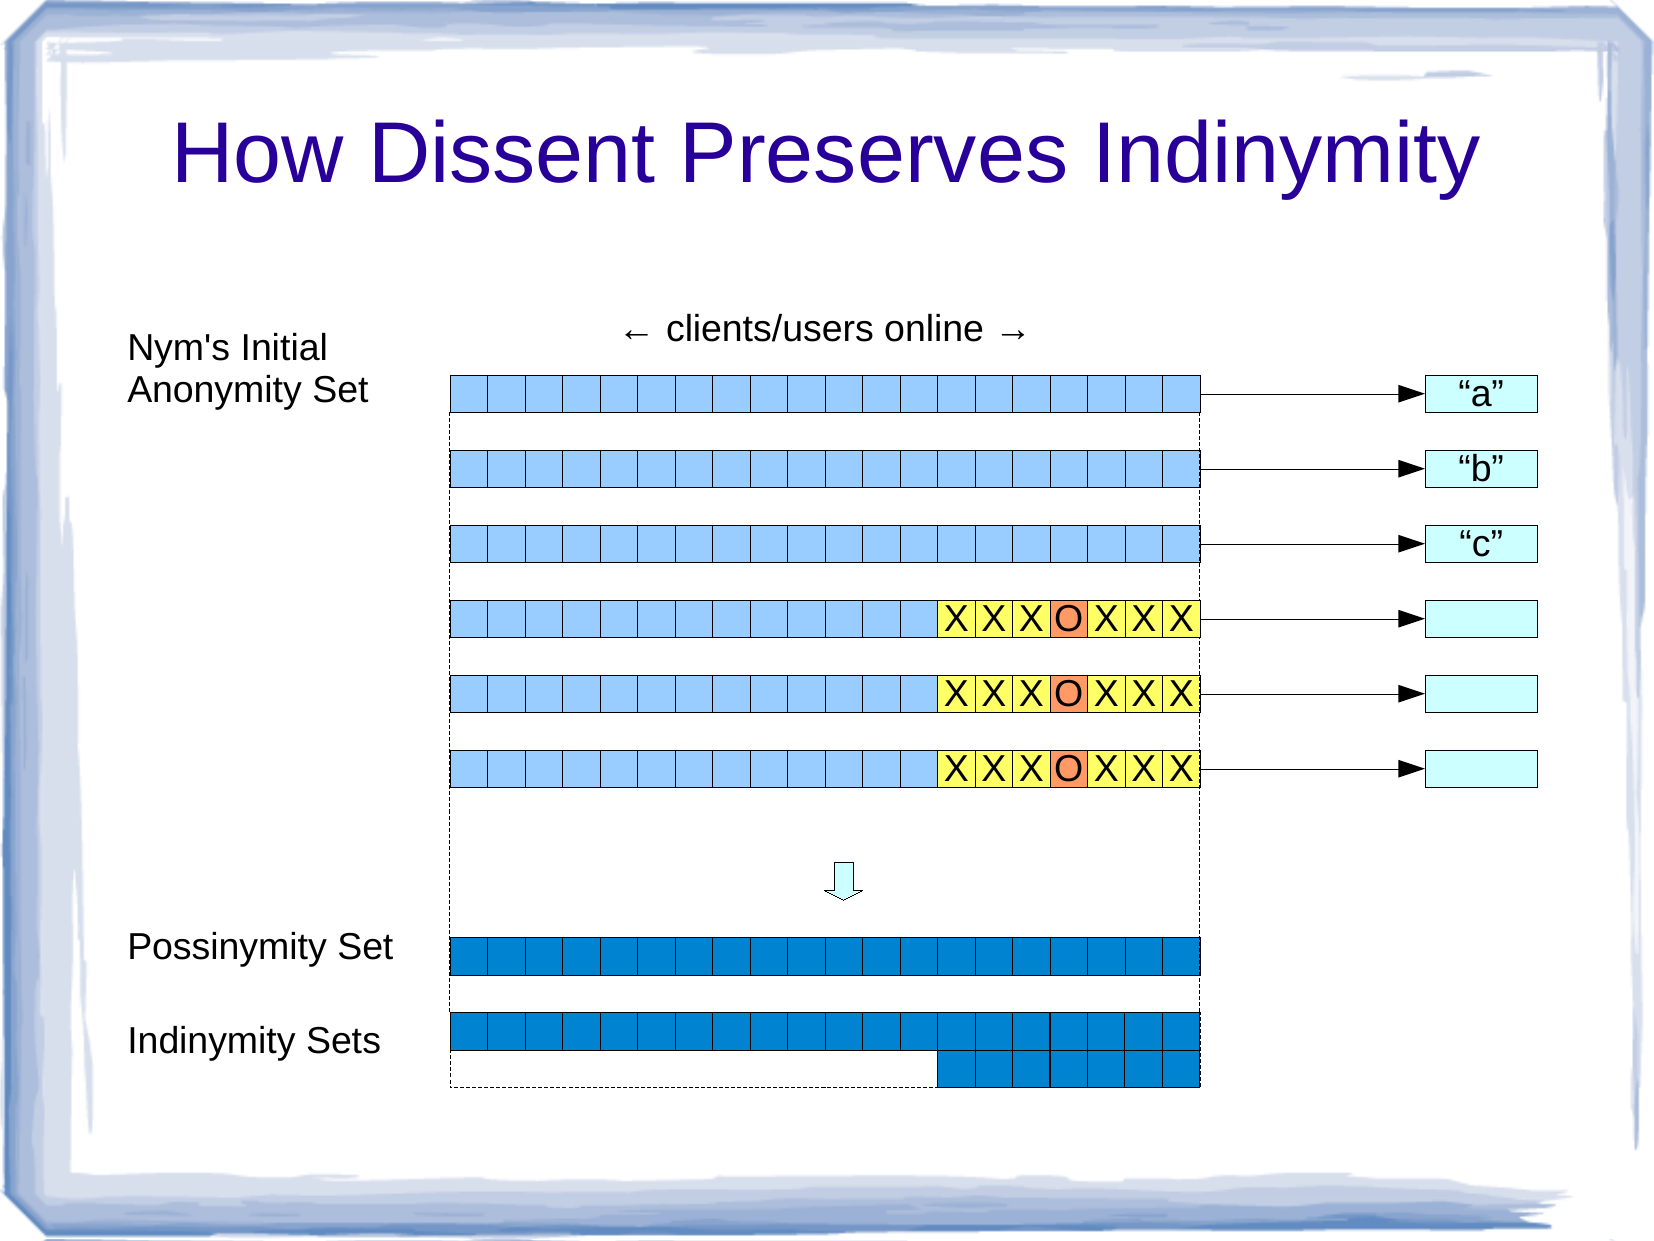

# How Dissent Preserves Indinymity
← clients/users online →
Nym's Initial
Anonymity Set
“a”
Possinymity Set
Indinymity Sets
“b”
“c”
O
X
X
X
X
X
X
X
X
X
X
X
X
O
X
X
X
X
X
X
O